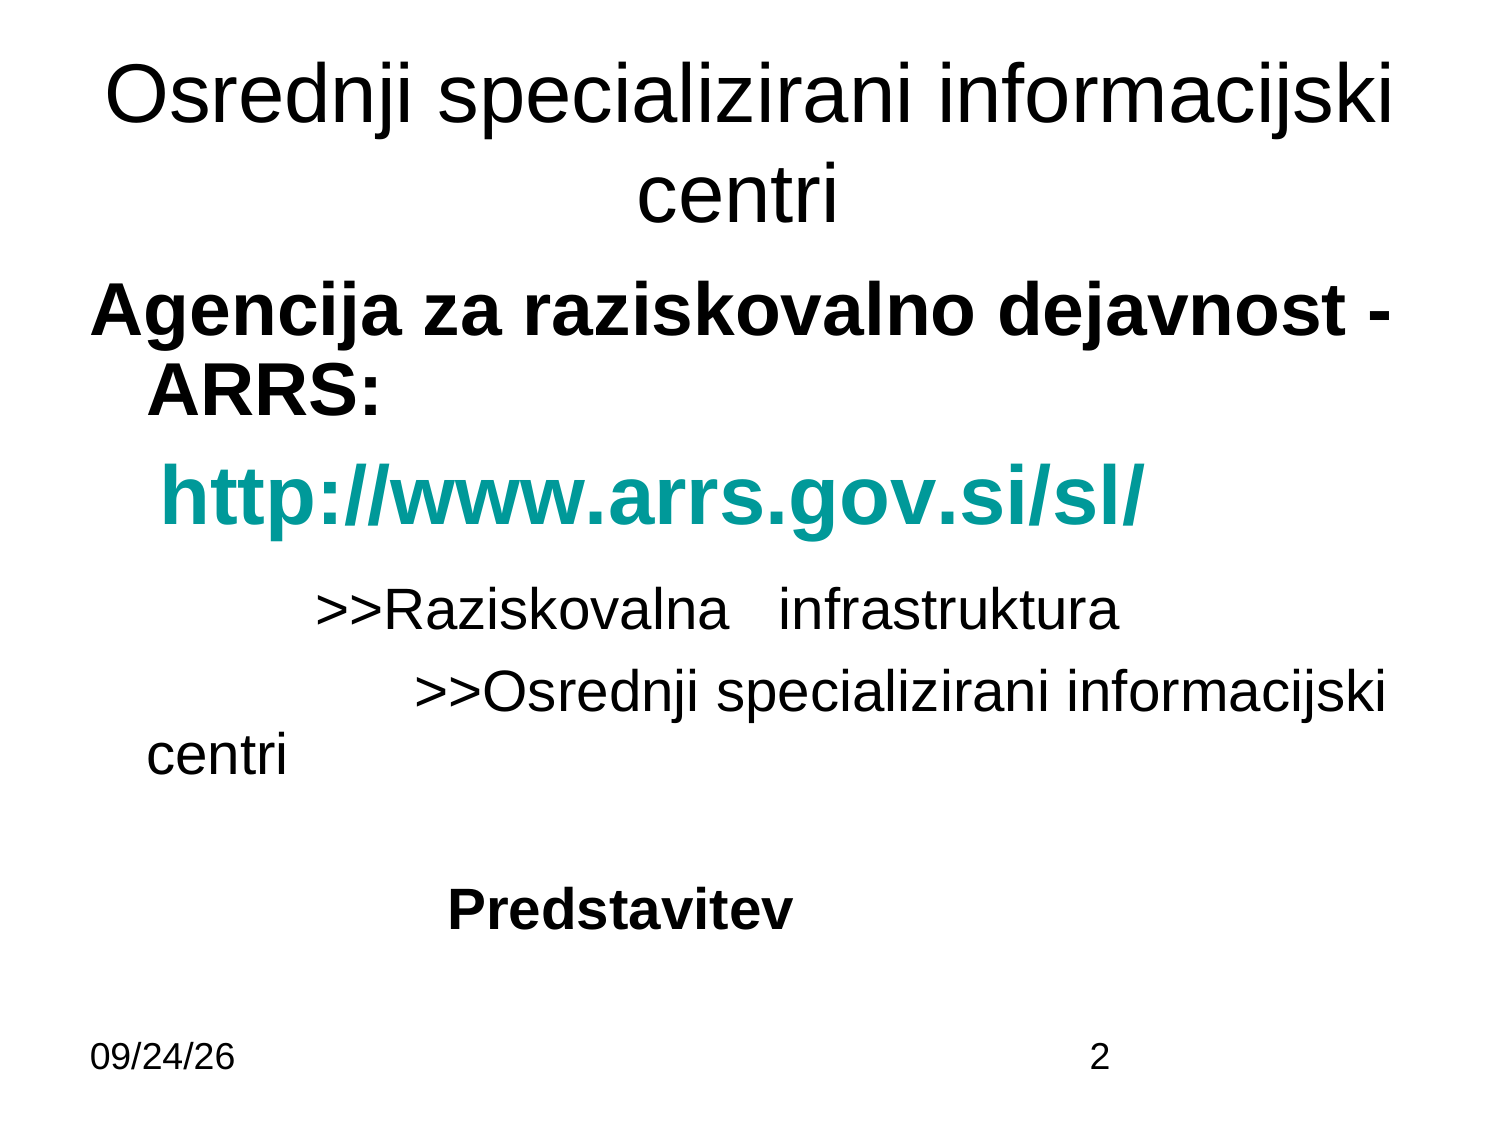

# Osrednji specializirani informacijski centri
Agencija za raziskovalno dejavnost -ARRS:
 http://www.arrs.gov.si/sl/
 >>Raziskovalna infrastruktura
 >>Osrednji specializirani informacijski centri
 Predstavitev
2